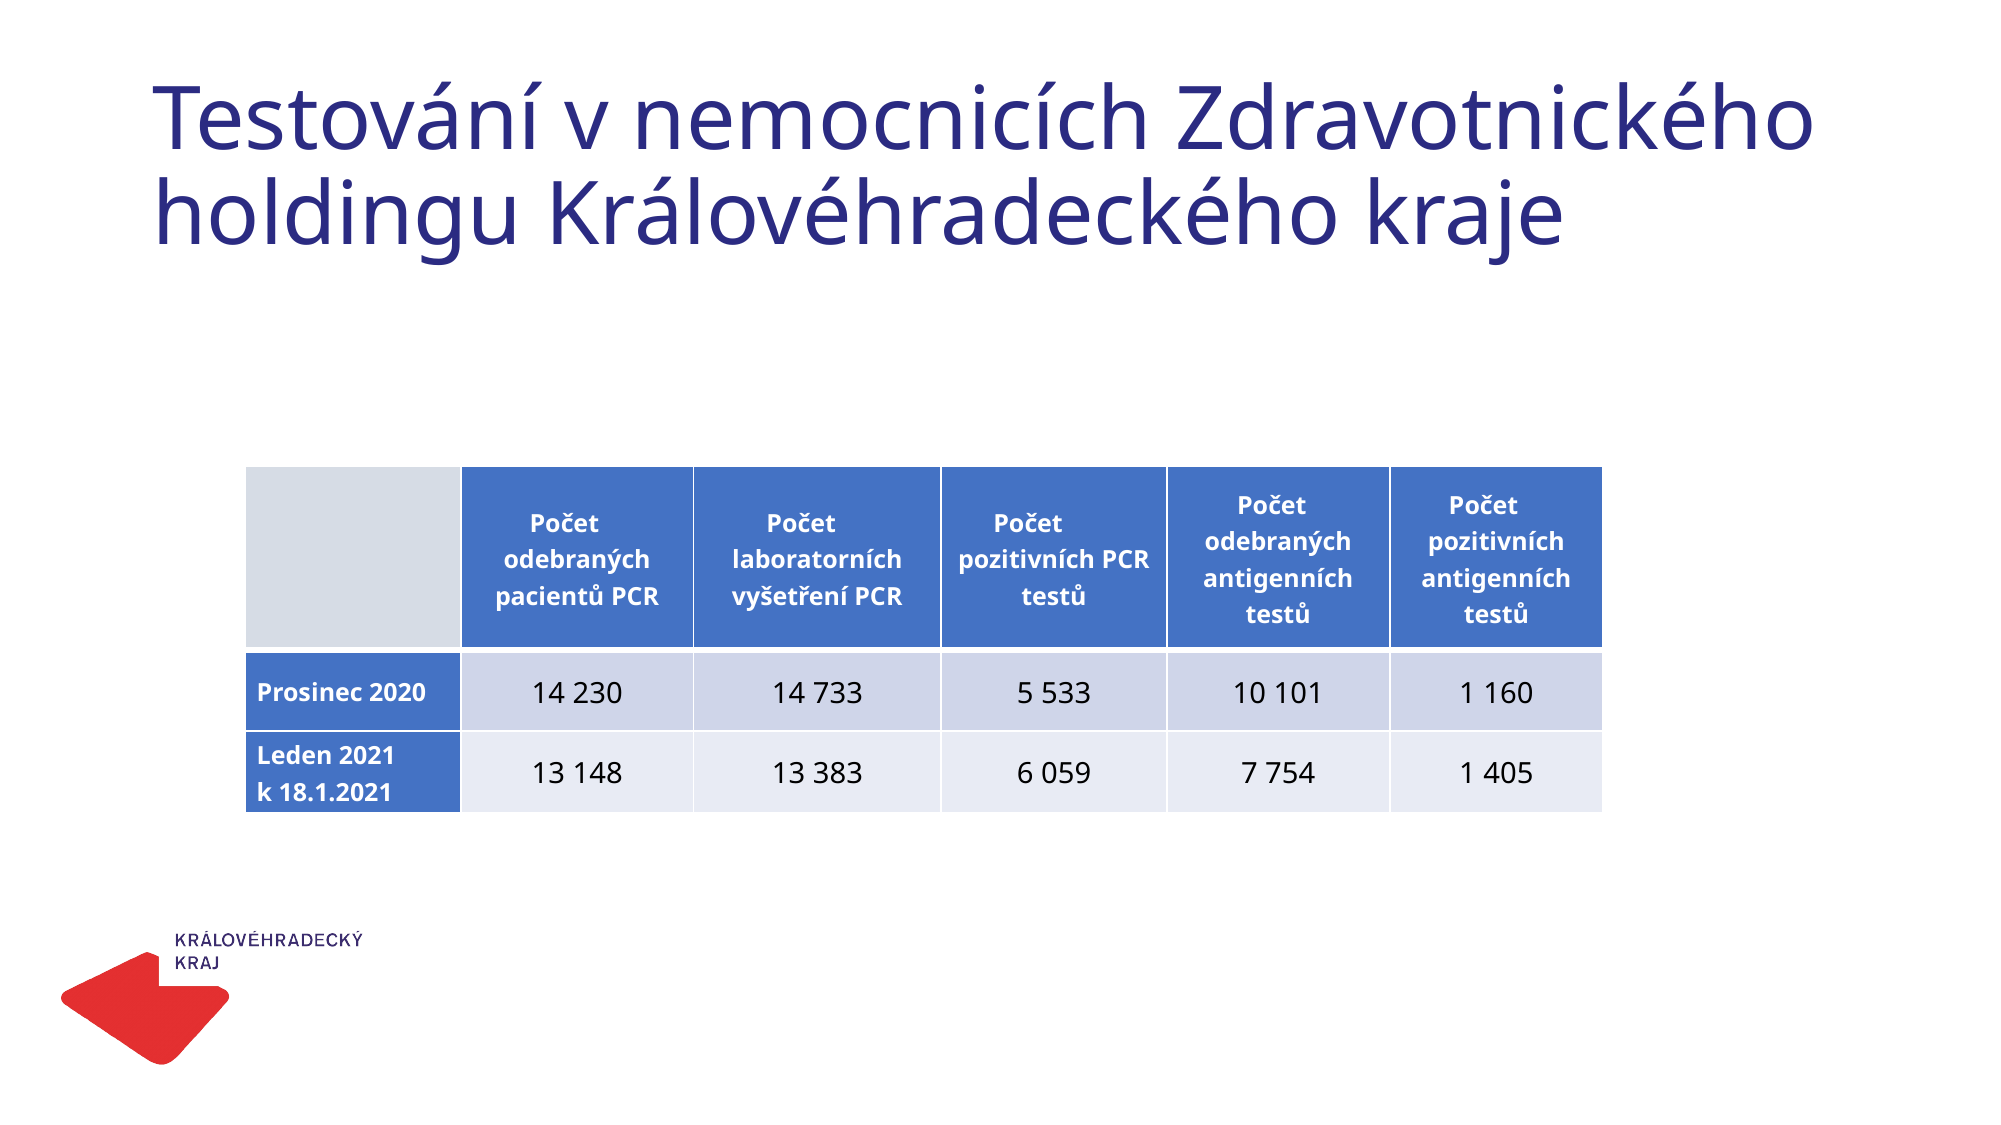

# Testování v nemocnicích Zdravotnického holdingu Královéhradeckého kraje
| | Počet odebraných pacientů PCR | Počet laboratorních vyšetření PCR | Počet pozitivních PCR testů | Počet odebraných antigenních testů | Počet pozitivních antigenních testů |
| --- | --- | --- | --- | --- | --- |
| Prosinec 2020 | 14 230 | 14 733 | 5 533 | 10 101 | 1 160 |
| Leden 2021 k 18.1.2021 | 13 148 | 13 383 | 6 059 | 7 754 | 1 405 |